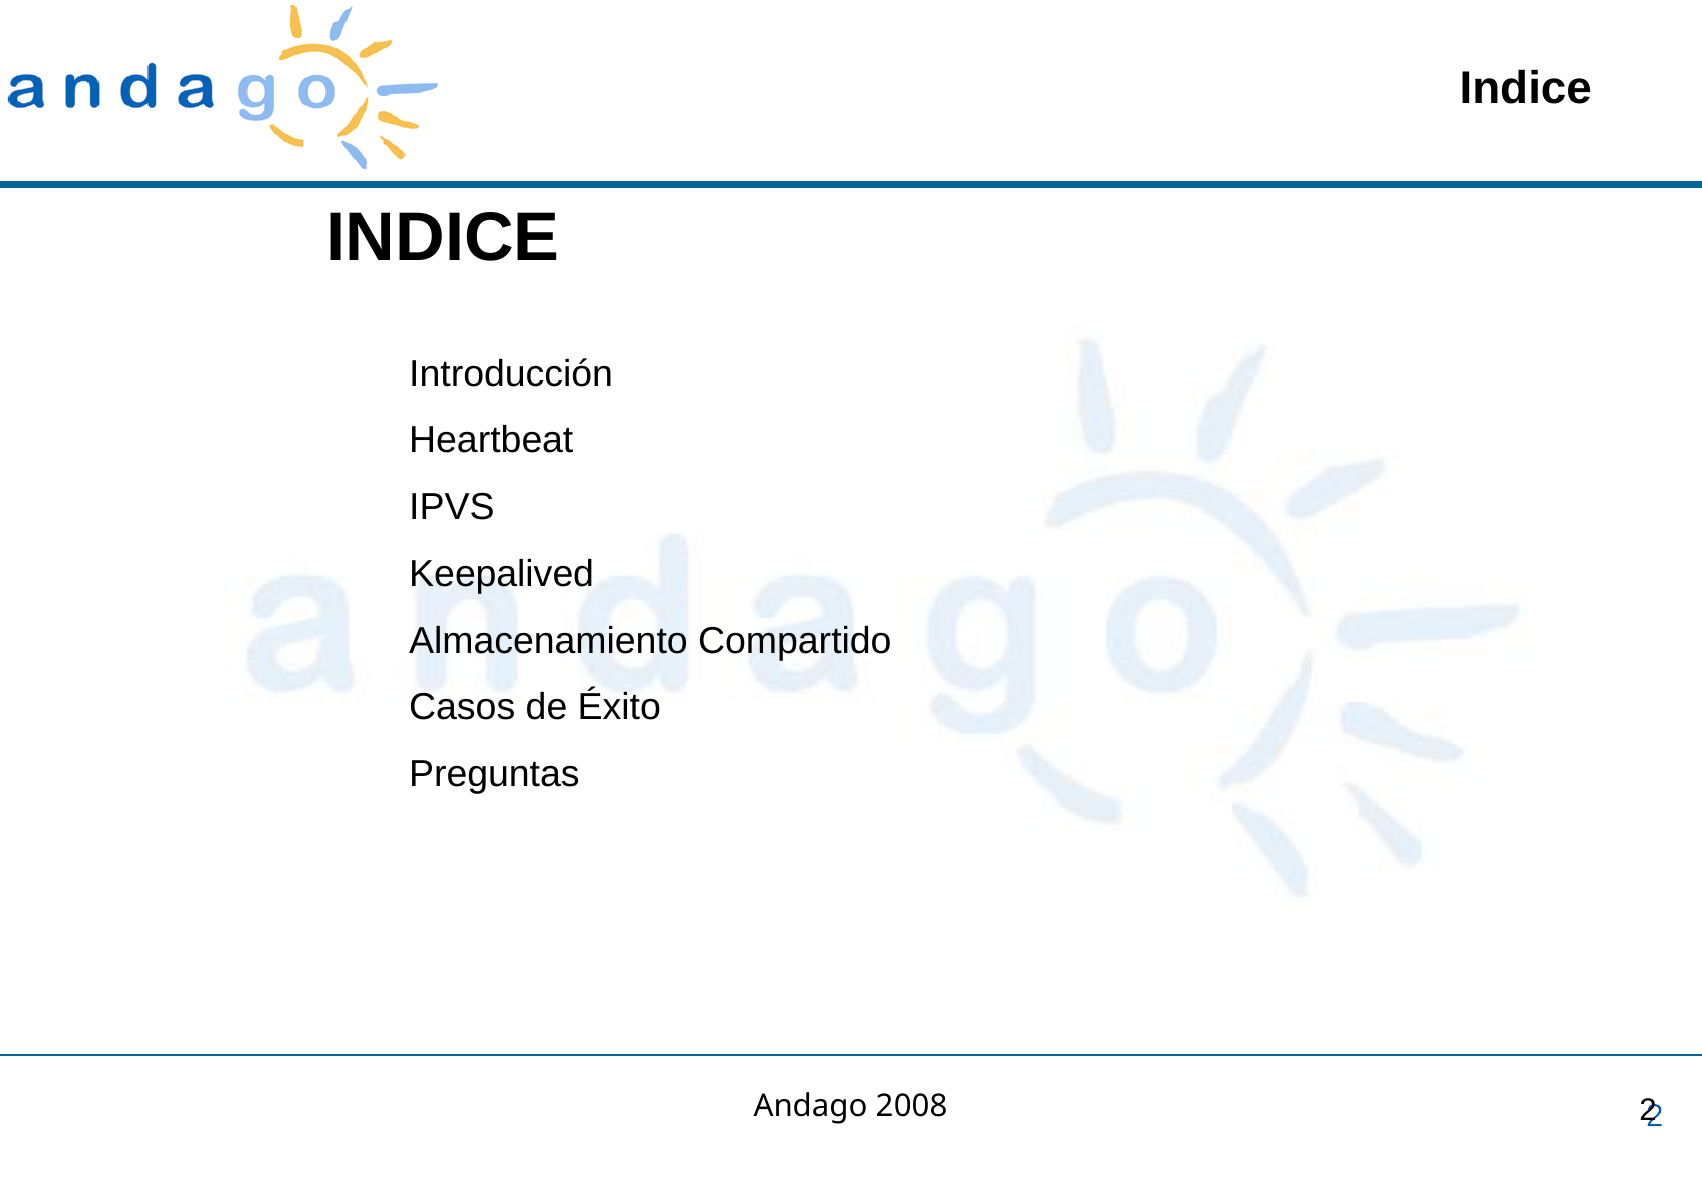

# Indice
INDICE
Introducción
Heartbeat
IPVS
Keepalived
Almacenamiento Compartido
Casos de Éxito
Preguntas